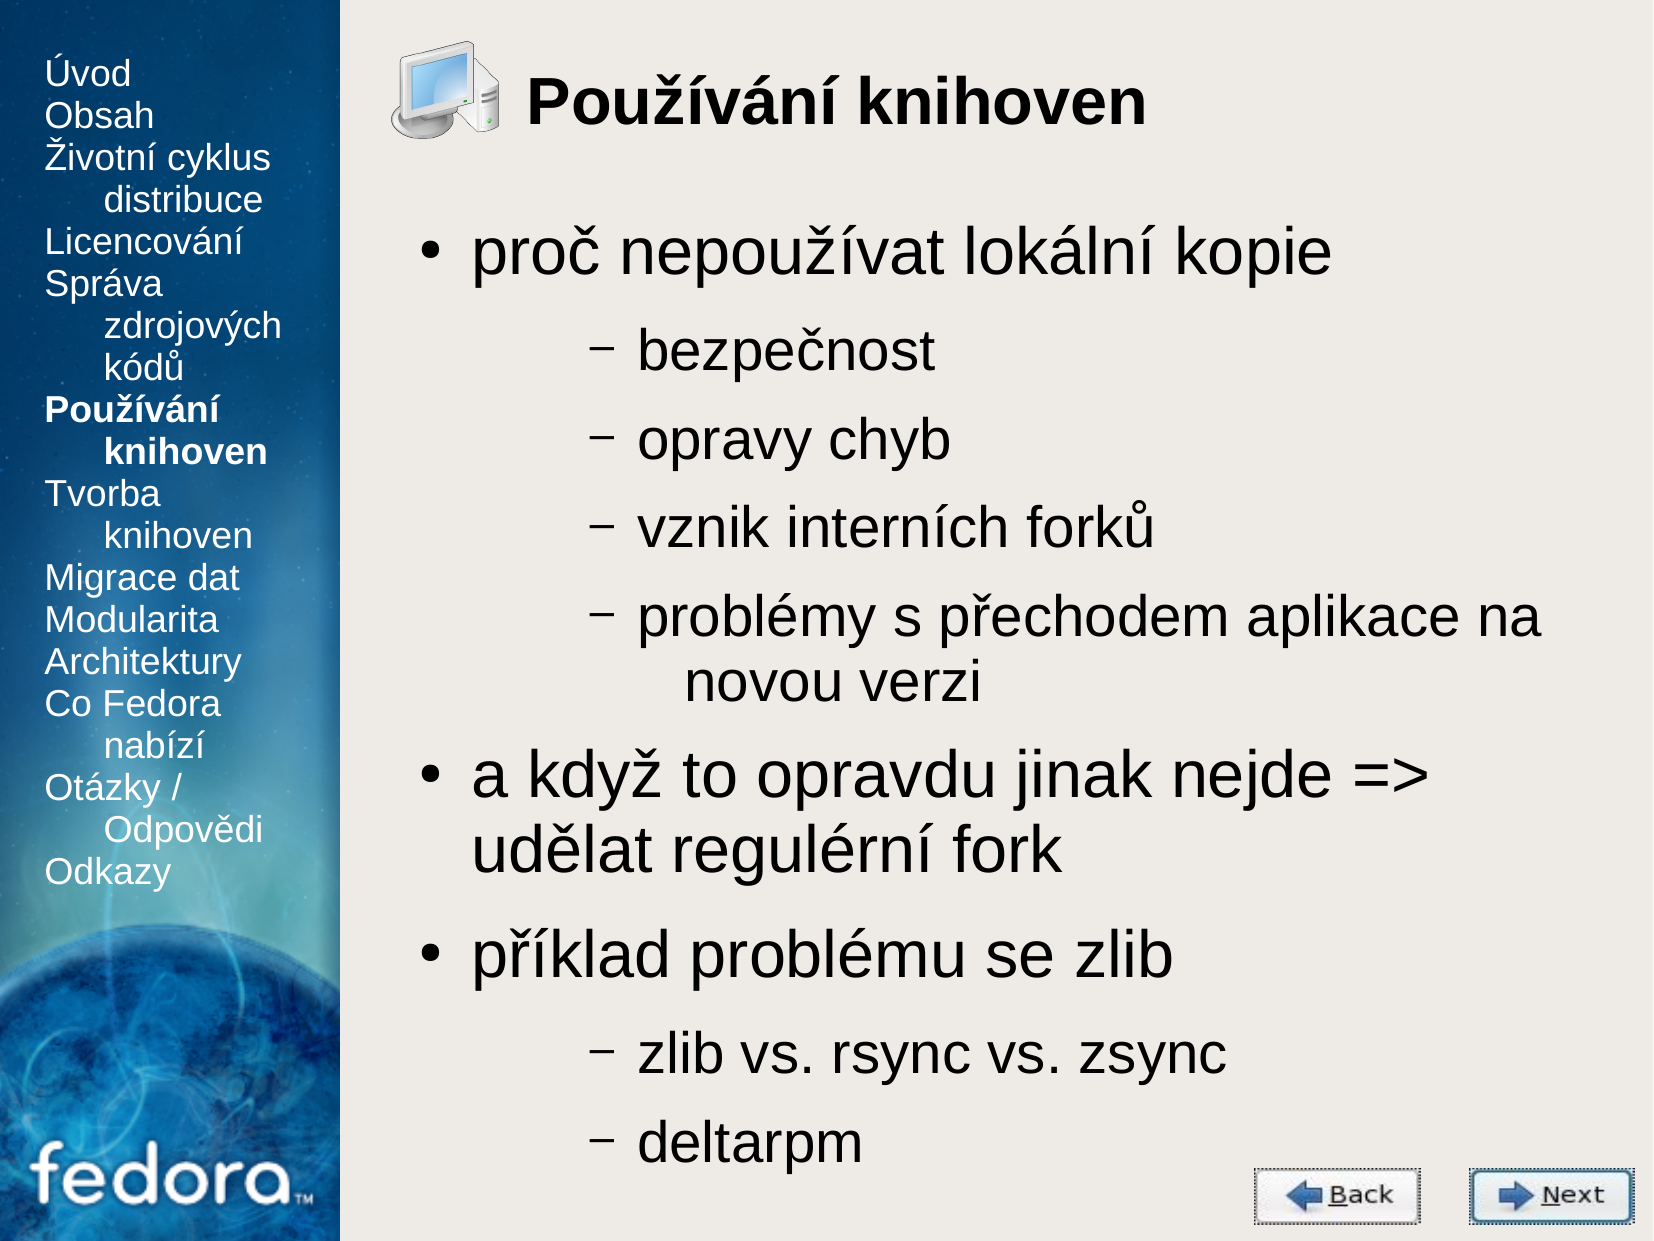

Úvod
Obsah
Životní cyklus distribuce
Licencování
Správa zdrojových kódů
Používání knihoven
Tvorba knihoven
Migrace dat
Modularita
Architektury
Co Fedora nabízí
Otázky / Odpovědi
Odkazy
# Agenda
Používání knihoven
proč nepoužívat lokální kopie
bezpečnost
opravy chyb
vznik interních forků
problémy s přechodem aplikace na novou verzi
a když to opravdu jinak nejde => udělat regulérní fork
příklad problému se zlib
zlib vs. rsync vs. zsync
deltarpm